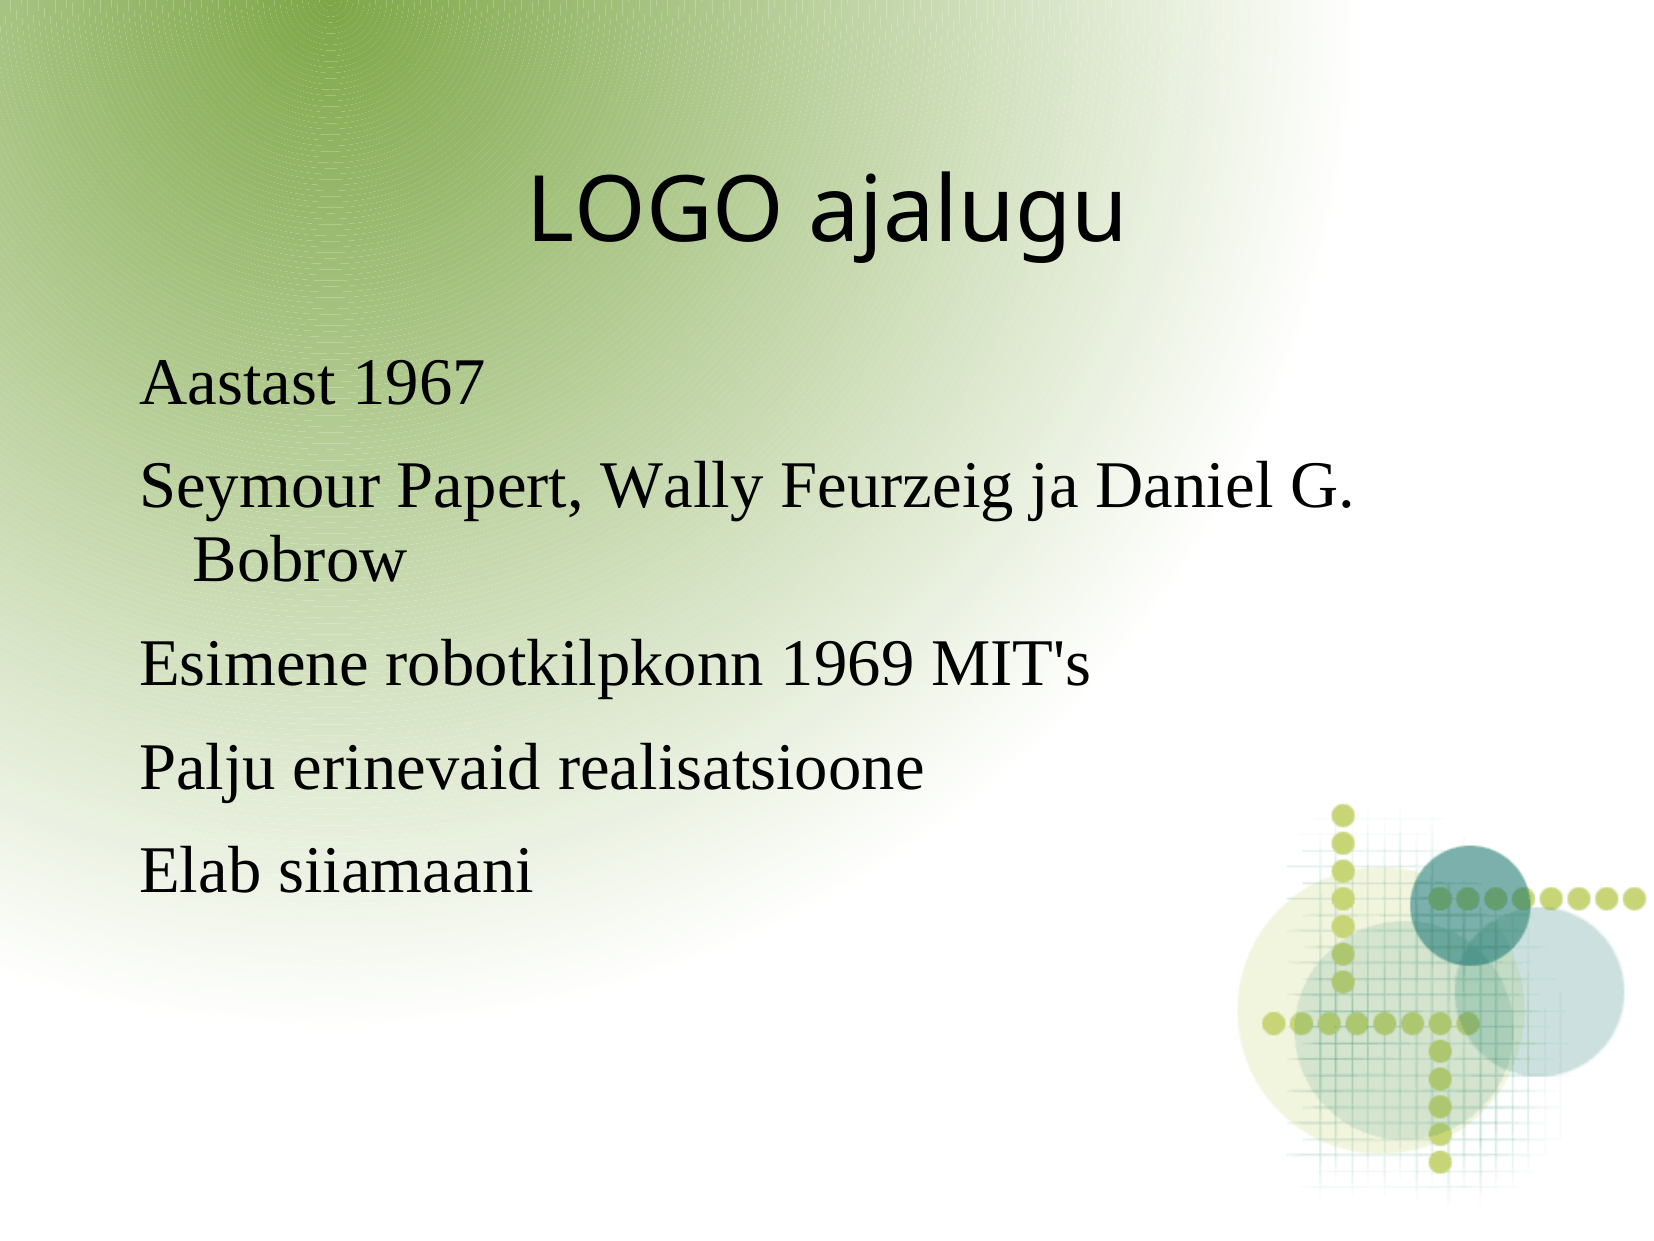

# LOGO ajalugu
Aastast 1967
Seymour Papert, Wally Feurzeig ja Daniel G. Bobrow
Esimene robotkilpkonn 1969 MIT's
Palju erinevaid realisatsioone
Elab siiamaani